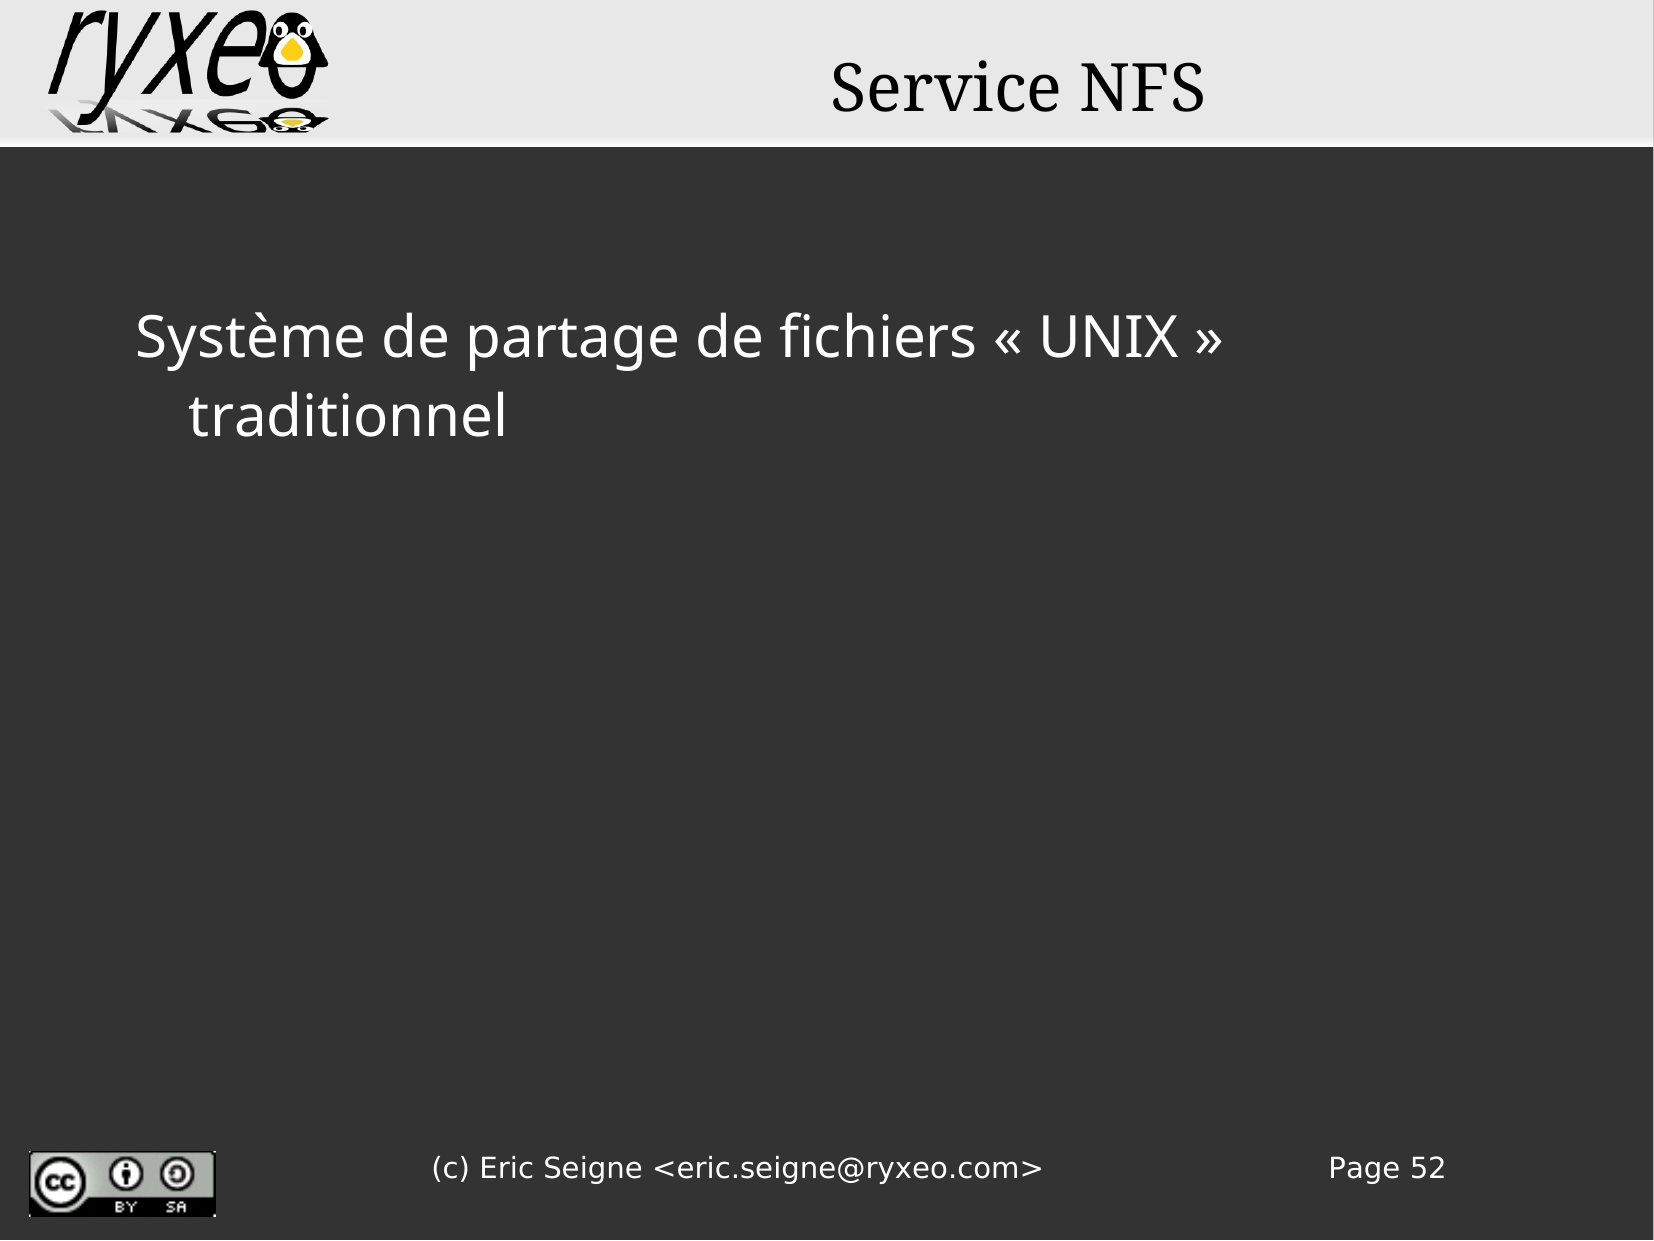

# Service NFS
Système de partage de fichiers « UNIX » traditionnel
Toto le héro
52